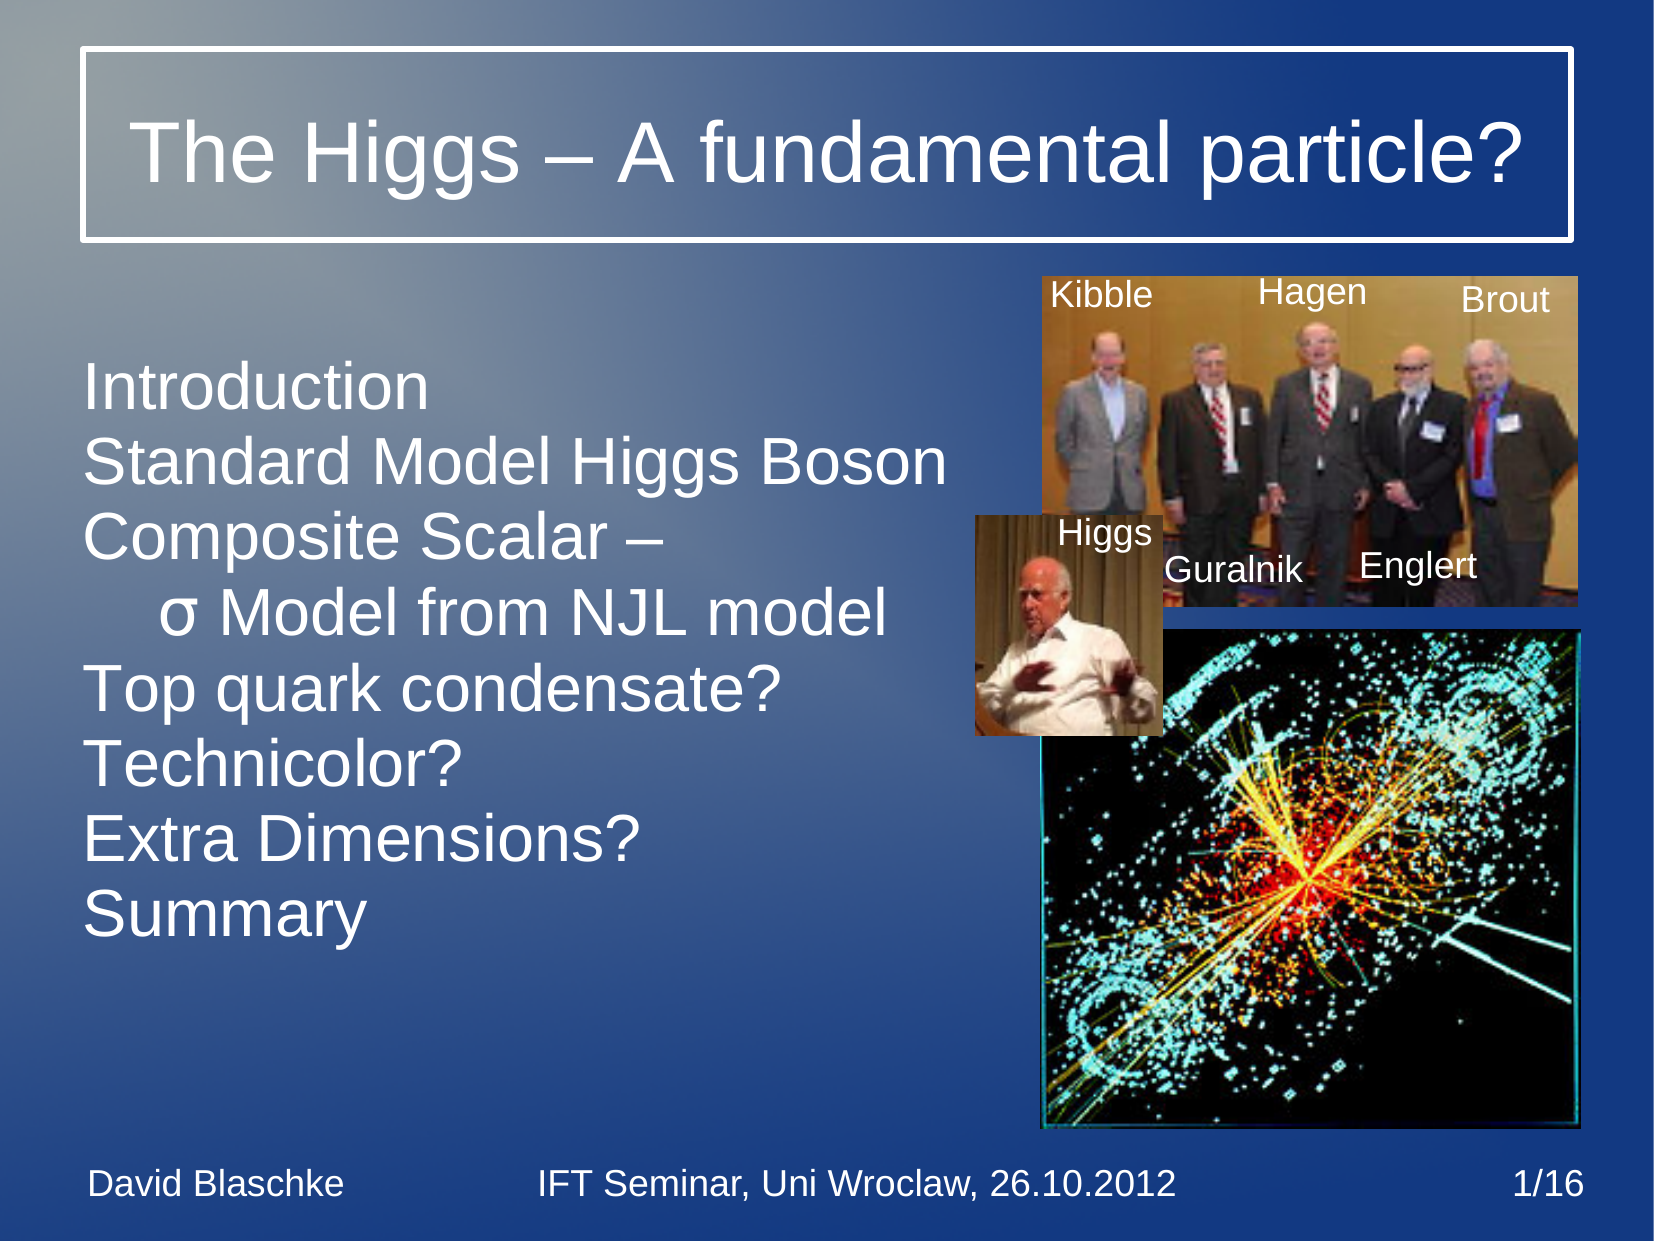

# The Higgs – A fundamental particle?
Hagen
Kibble
Brout
Introduction
Standard Model Higgs Boson
Composite Scalar –
	σ Model from NJL model
Top quark condensate?
Technicolor?
Extra Dimensions?
Summary
Higgs
Englert
Guralnik
David Blaschke			IFT Seminar, Uni Wroclaw, 26.10.2012					1/16